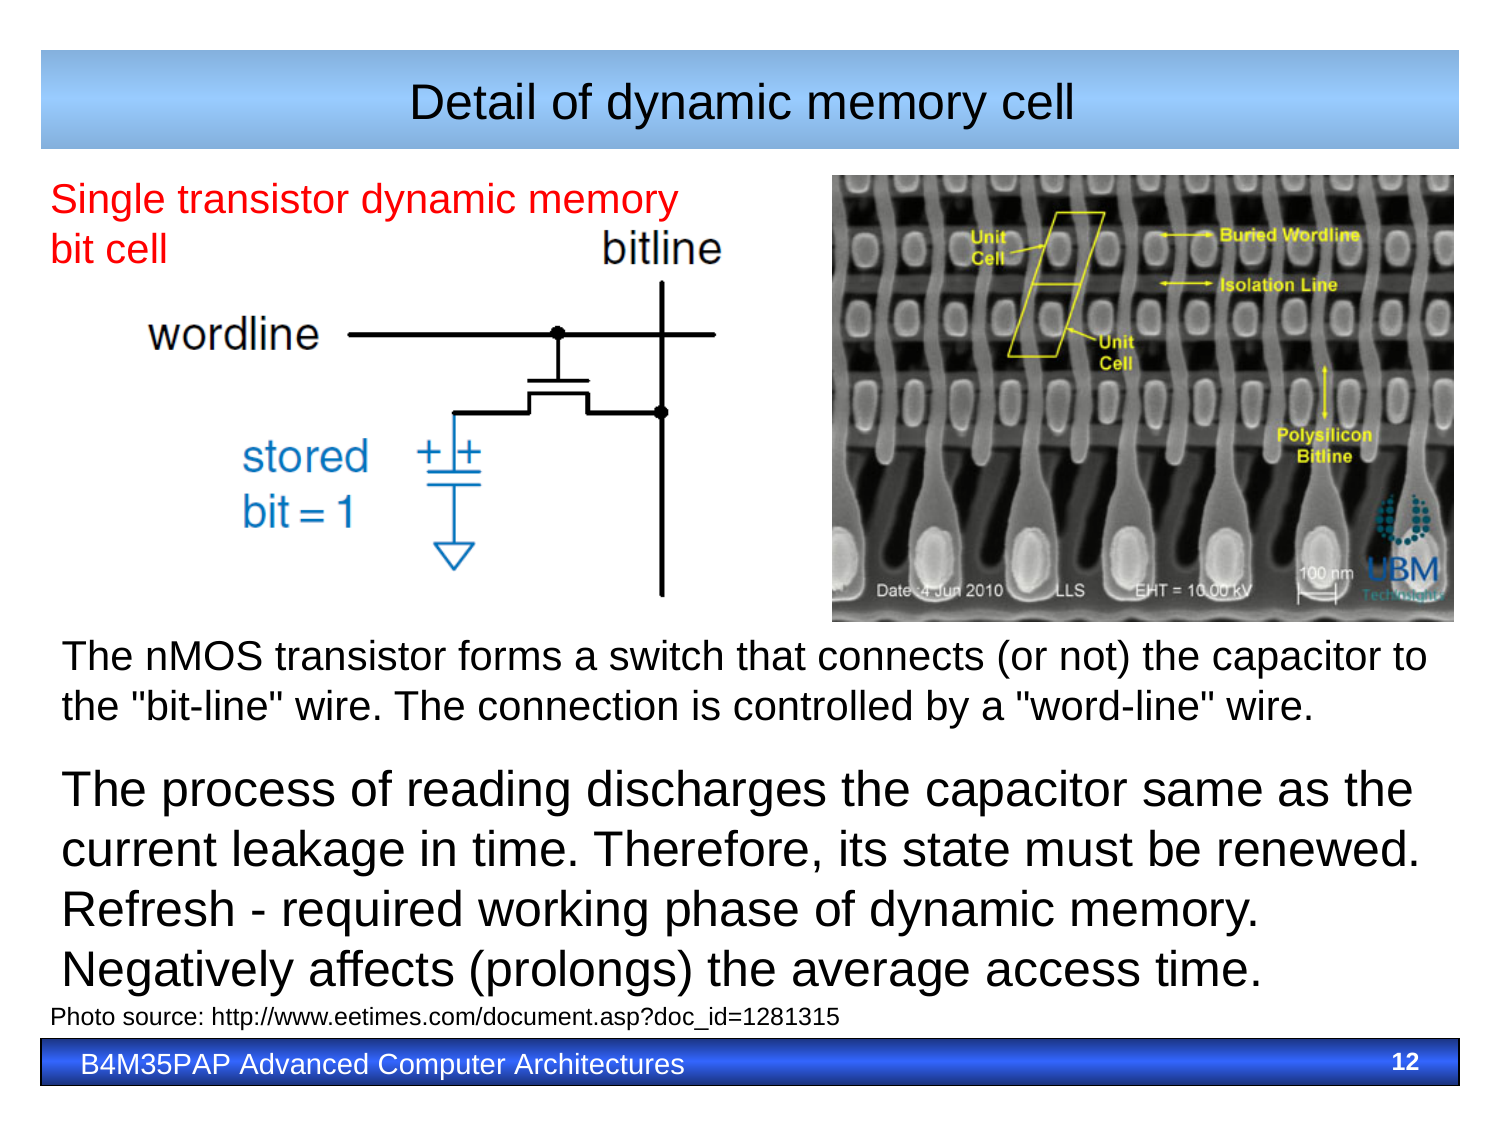

# Detail of dynamic memory cell
Single transistor dynamic memory bit cell
The nMOS transistor forms a switch that connects (or not) the capacitor to the "bit-line" wire. The connection is controlled by a "word-line" wire.
The process of reading discharges the capacitor same as the current leakage in time. Therefore, its state must be renewed.
Refresh - required working phase of dynamic memory. Negatively affects (prolongs) the average access time.
Photo source: http://www.eetimes.com/document.asp?doc_id=1281315